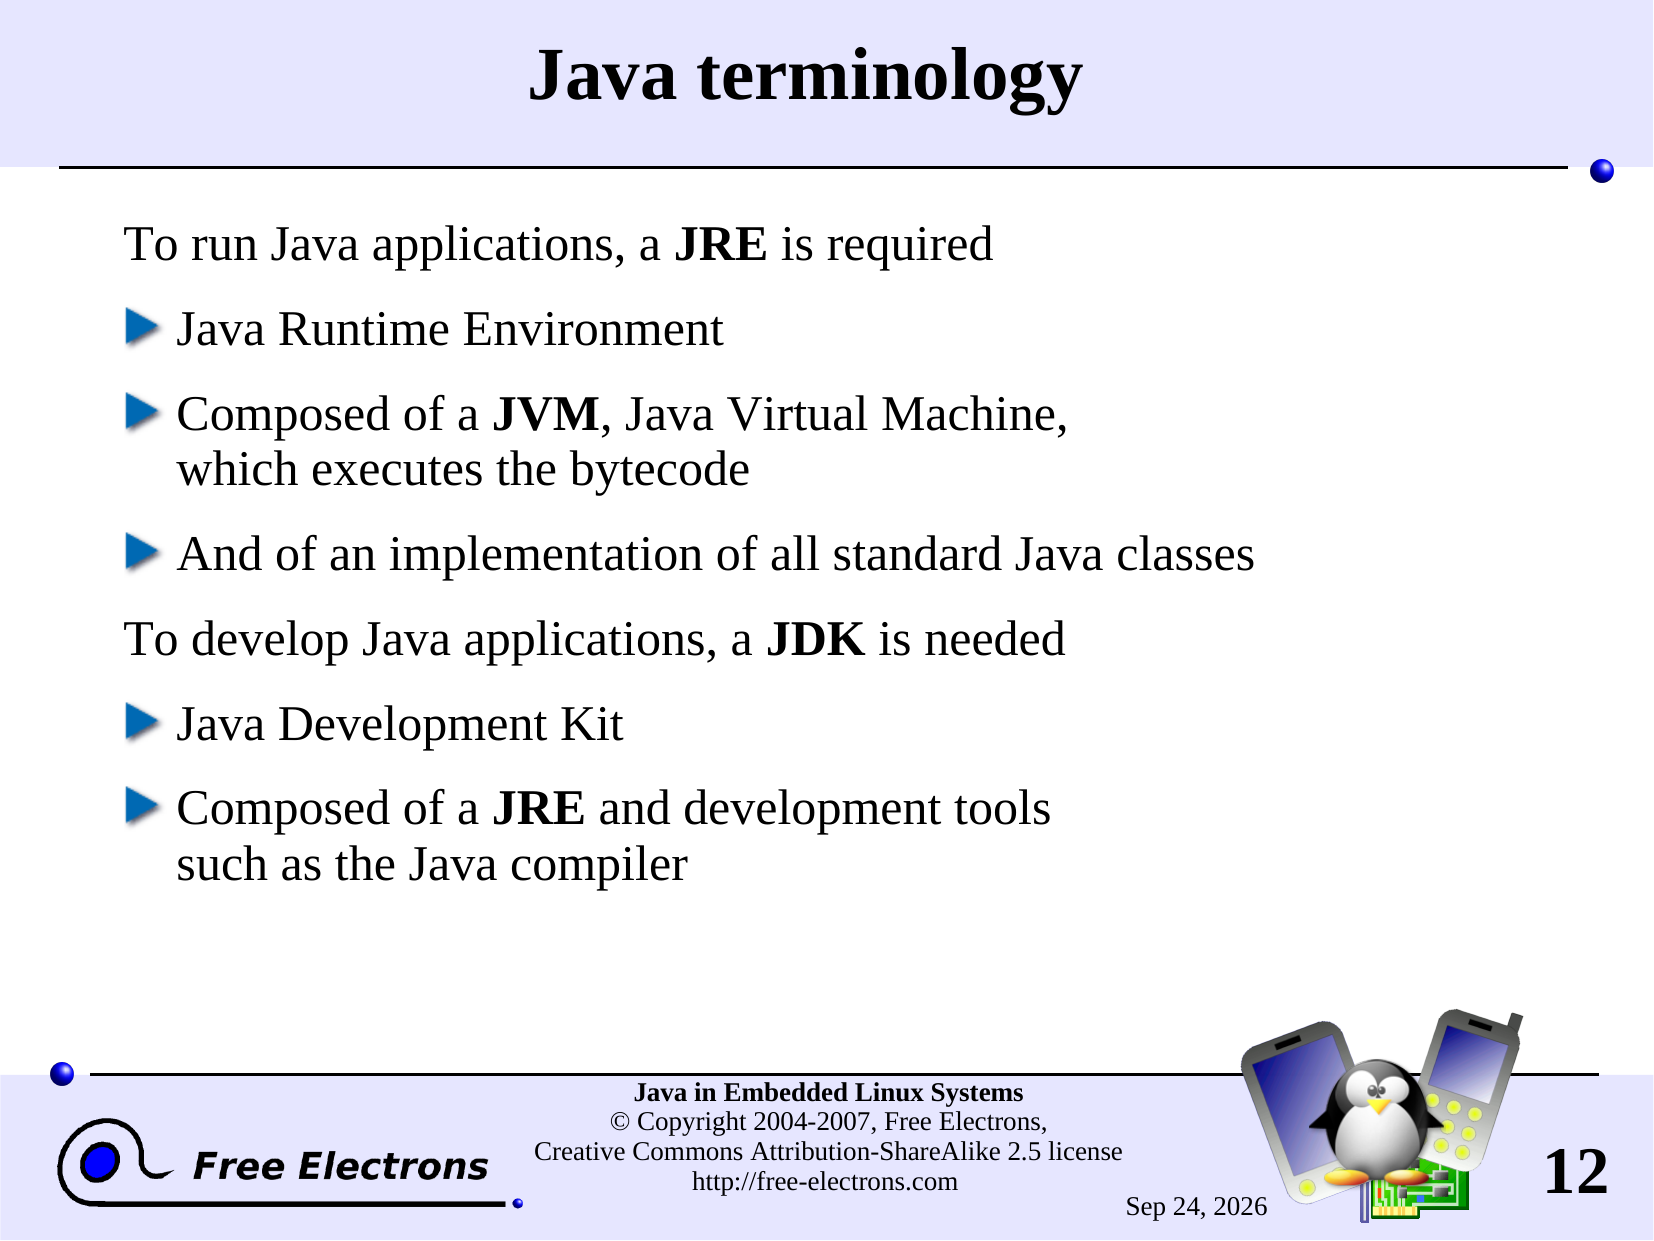

# Java terminology
To run Java applications, a JRE is required
Java Runtime Environment
Composed of a JVM, Java Virtual Machine,
which executes the bytecode
And of an implementation of all standard Java classes
To develop Java applications, a JDK is needed
Java Development Kit
Composed of a JRE and development tools
such as the Java compiler